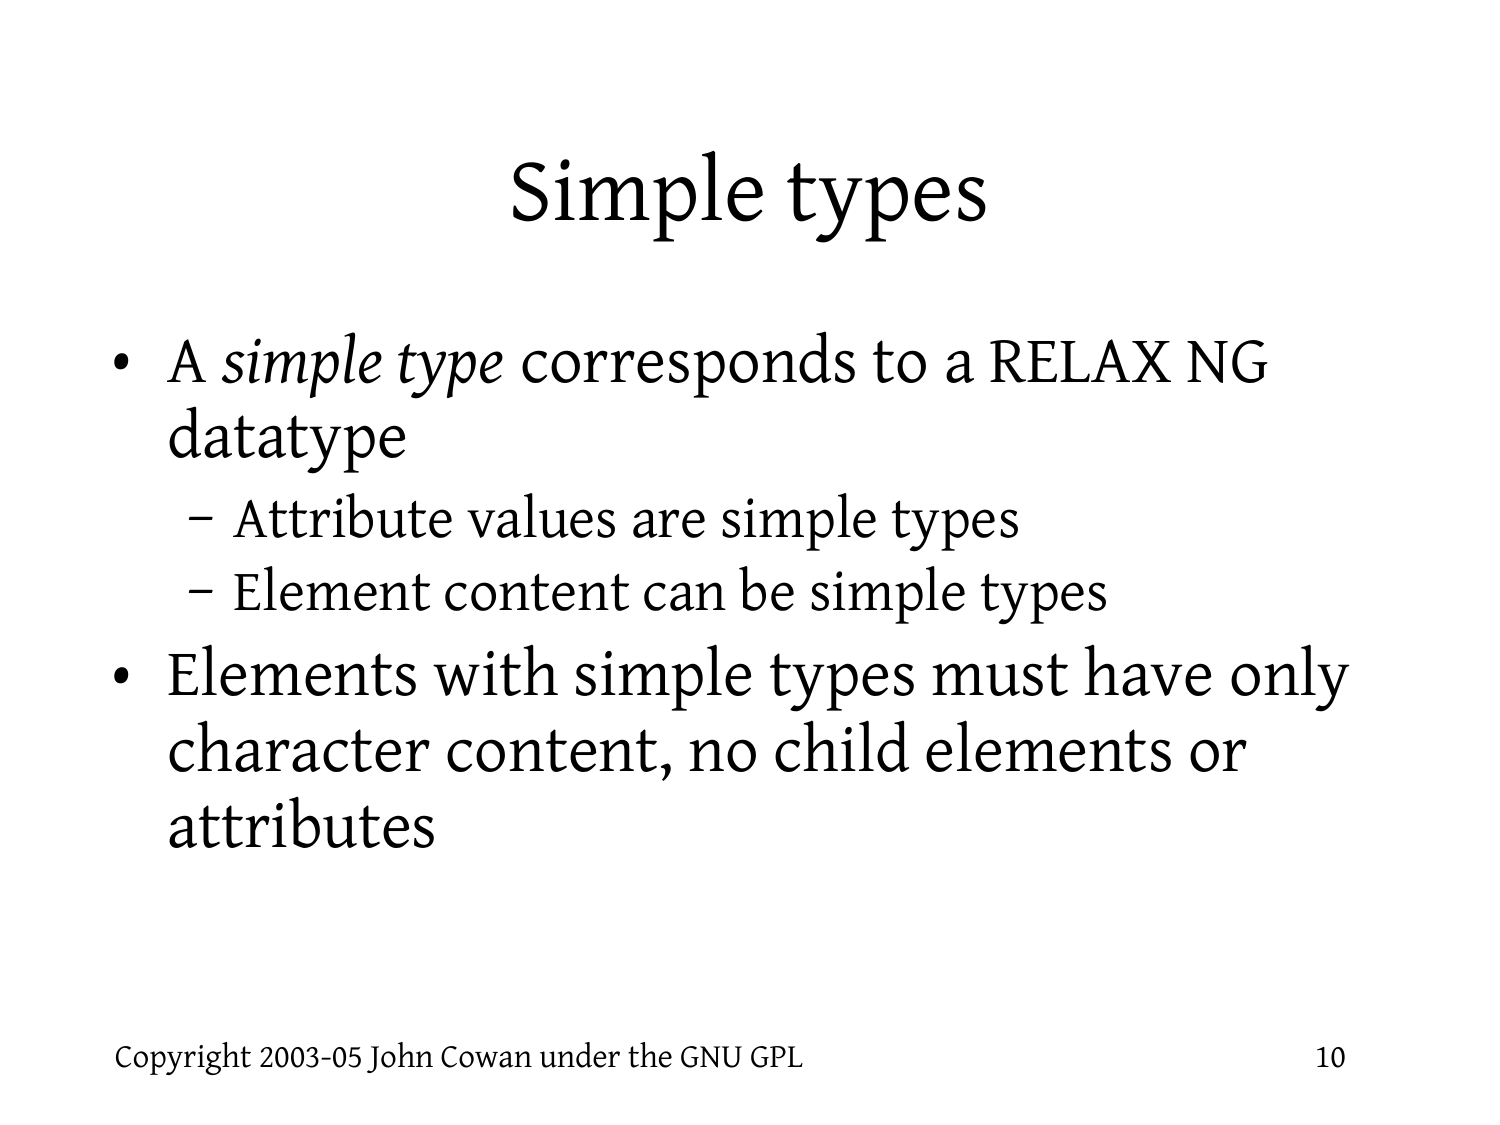

# Simple types
A simple type corresponds to a RELAX NG datatype
Attribute values are simple types
Element content can be simple types
Elements with simple types must have only character content, no child elements or attributes